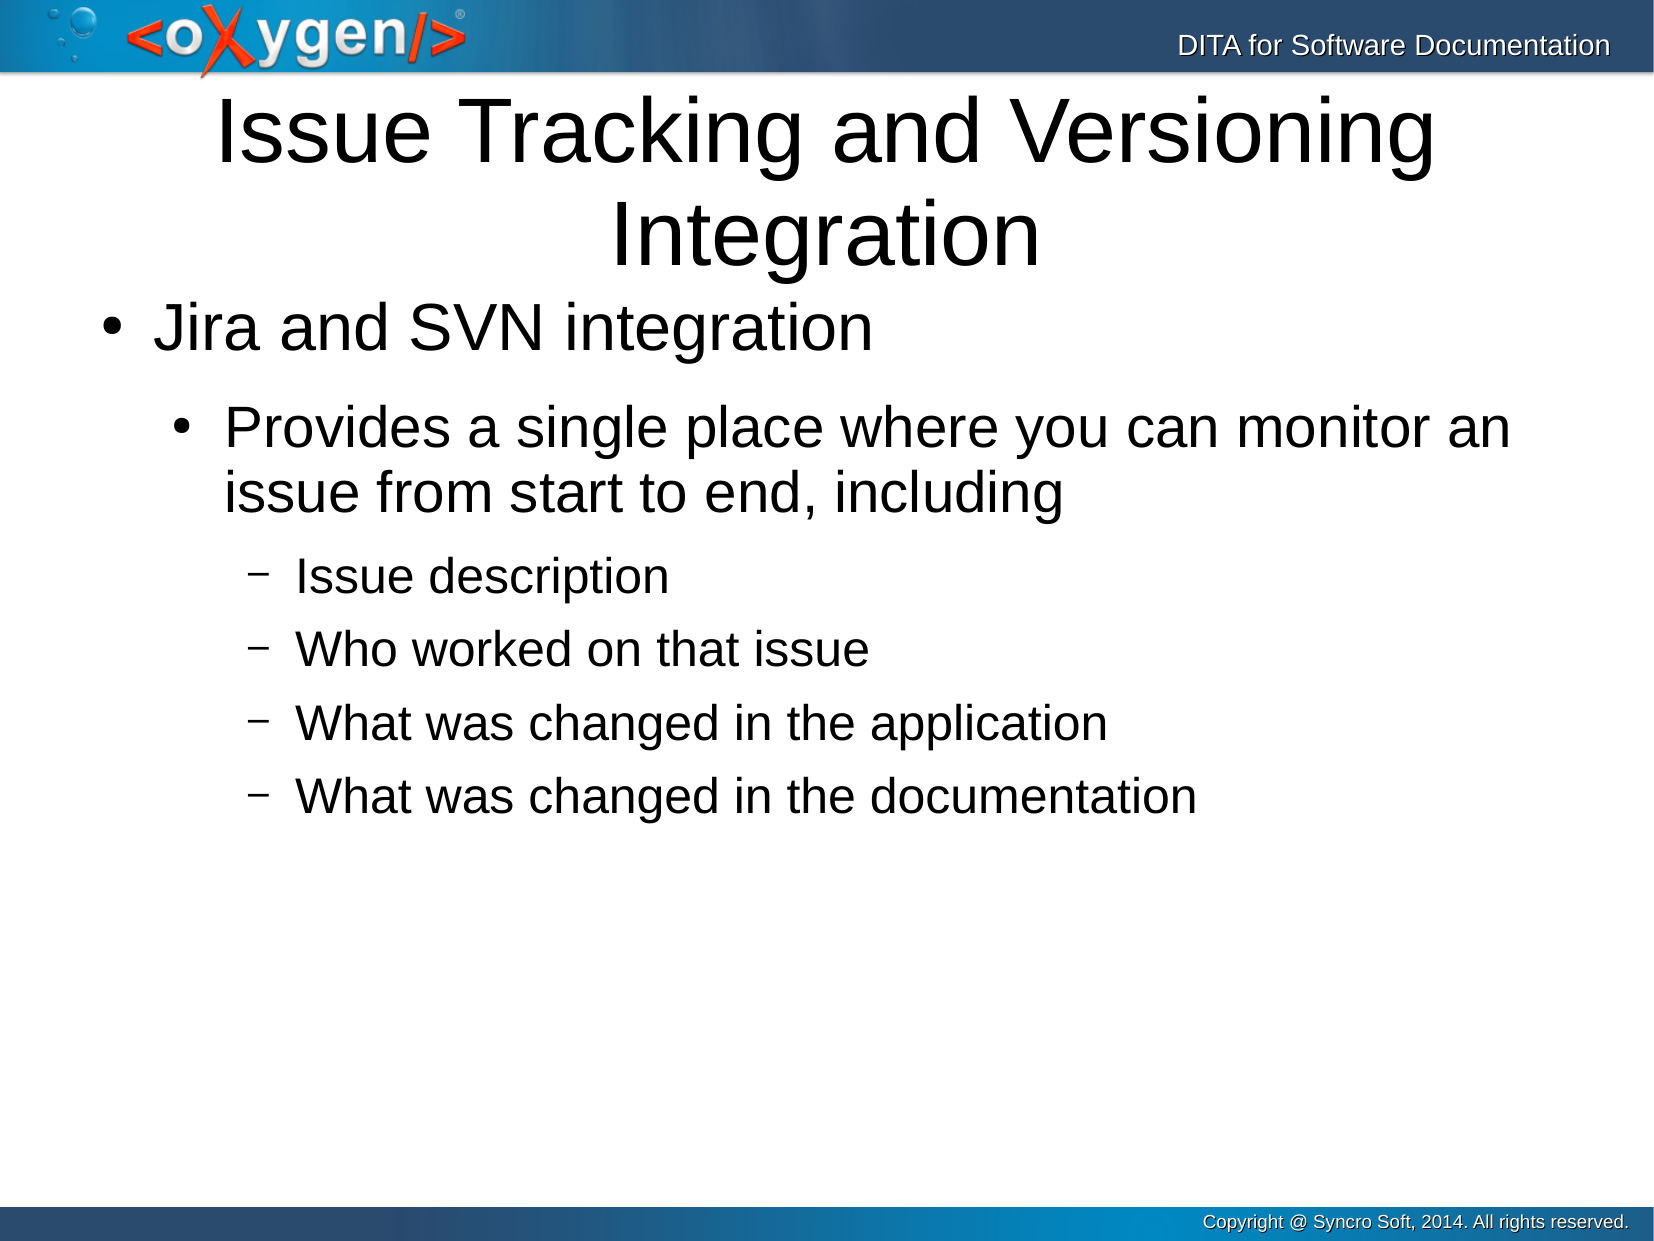

# Issue Tracking and Versioning Integration
Jira and SVN integration
Provides a single place where you can monitor an issue from start to end, including
Issue description
Who worked on that issue
What was changed in the application
What was changed in the documentation